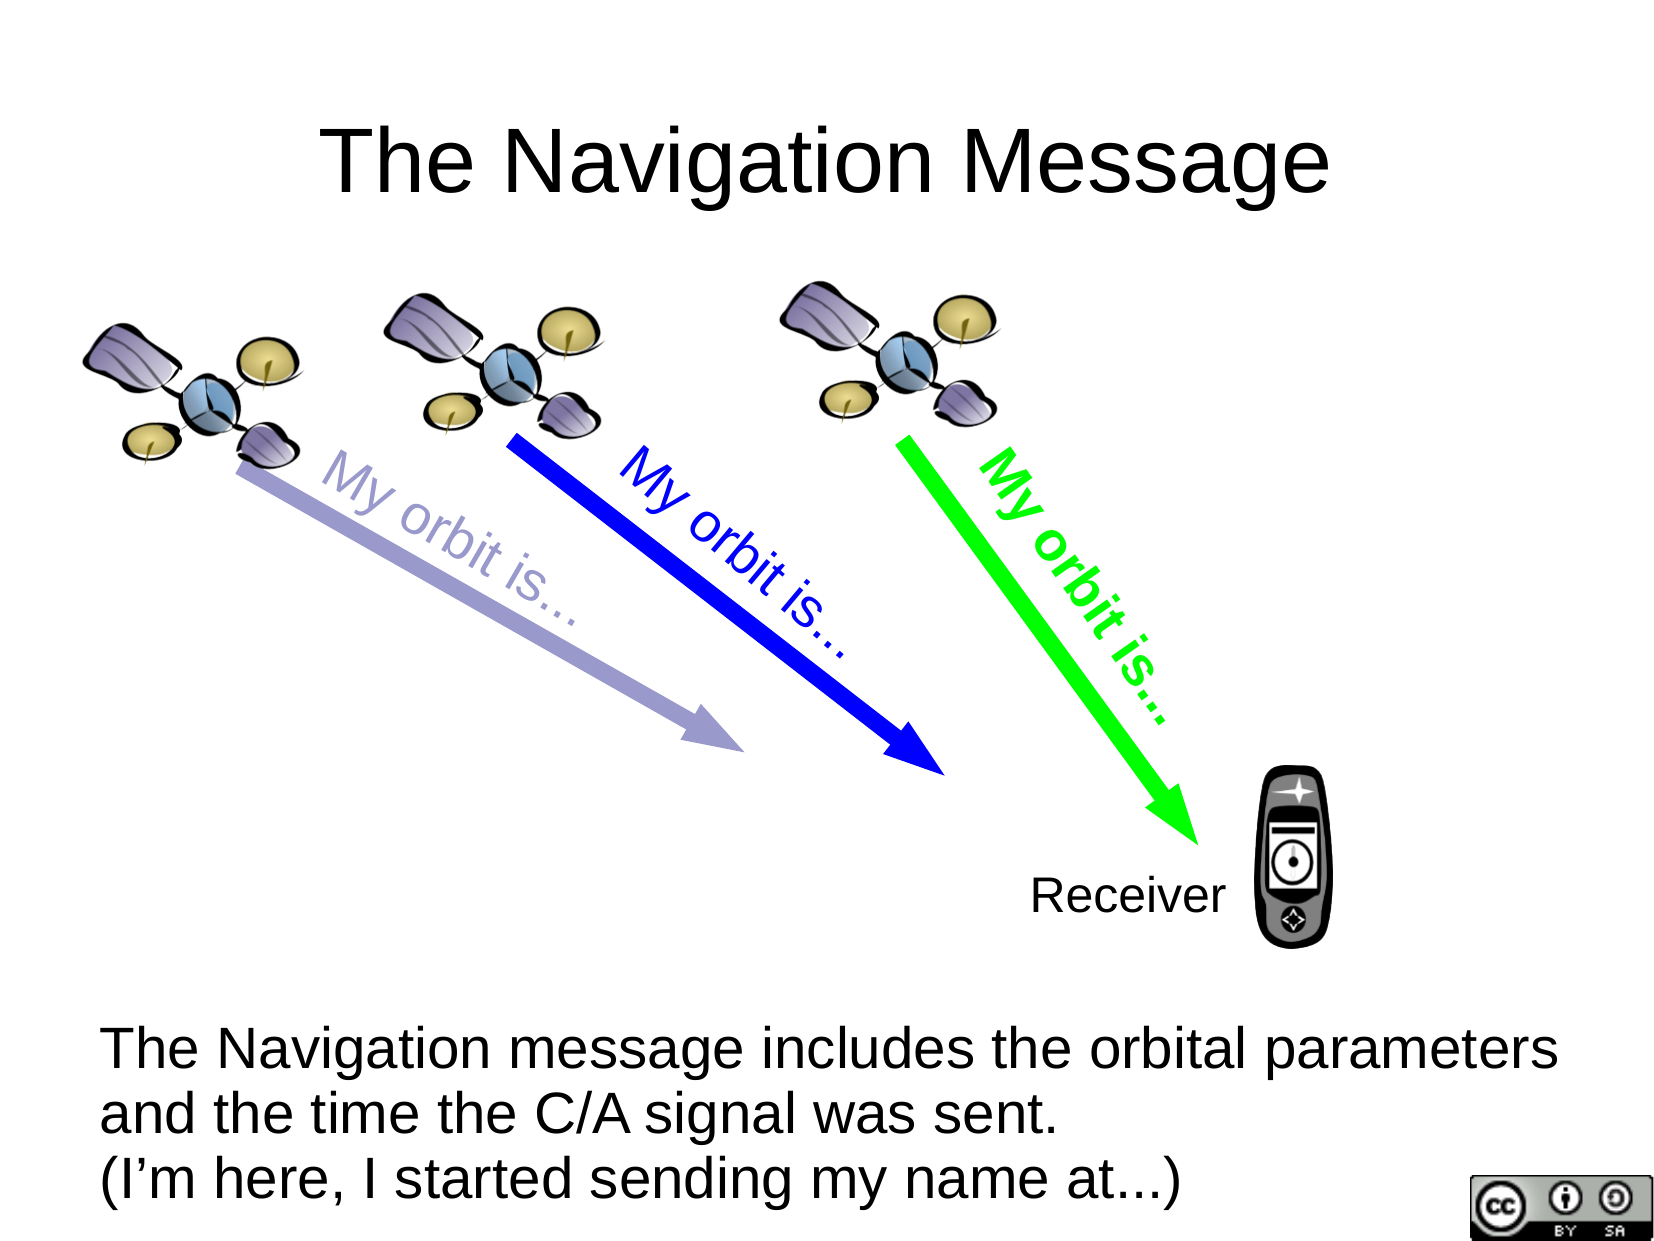

# The Navigation Message
My orbit is...
My orbit is...
My orbit is...
Receiver
The Navigation message includes the orbital parameters
and the time the C/A signal was sent.
(I’m here, I started sending my name at...)